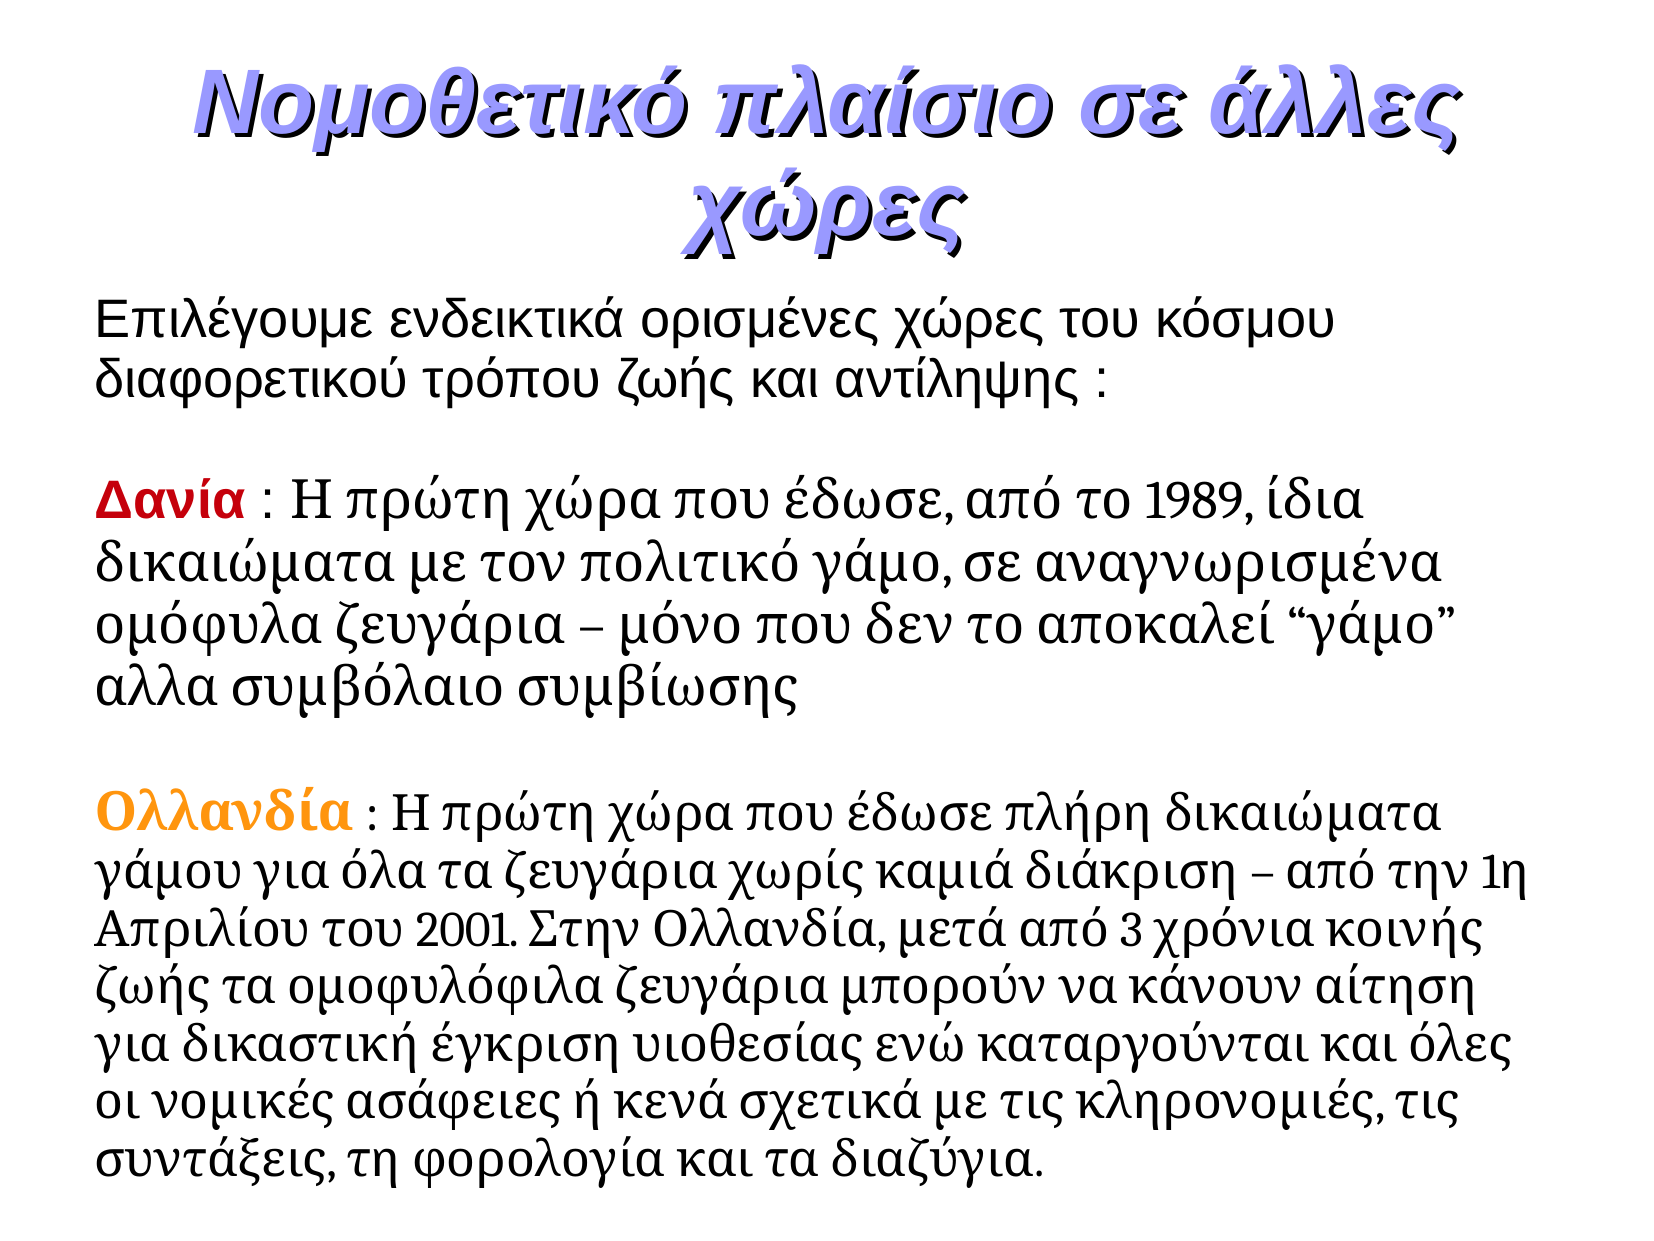

# Νομοθετικό πλαίσιο σε άλλες χώρες
Επιλέγουμε ενδεικτικά ορισμένες χώρες του κόσμου διαφορετικού τρόπου ζωής και αντίληψης :
Δανία : Η πρώτη χώρα που έδωσε, από το 1989, ίδια δικαιώματα με τον πολιτικό γάμο, σε αναγνωρισμένα ομόφυλα ζευγάρια – μόνο που δεν το αποκαλεί “γάμο” αλλα συμβόλαιο συμβίωσης
Ολλανδία : Η πρώτη χώρα που έδωσε πλήρη δικαιώματα γάμου για όλα τα ζευγάρια χωρίς καμιά διάκριση – από την 1η Απριλίου του 2001. Στην Ολλανδία, μετά από 3 χρόνια κοινής ζωής τα ομοφυλόφιλα ζευγάρια μπορούν να κάνουν αίτηση για δικαστική έγκριση υιοθεσίας ενώ καταργούνται και όλες οι νομικές ασάφειες ή κενά σχετικά με τις κληρονομιές, τις συντάξεις, τη φορολογία και τα διαζύγια.